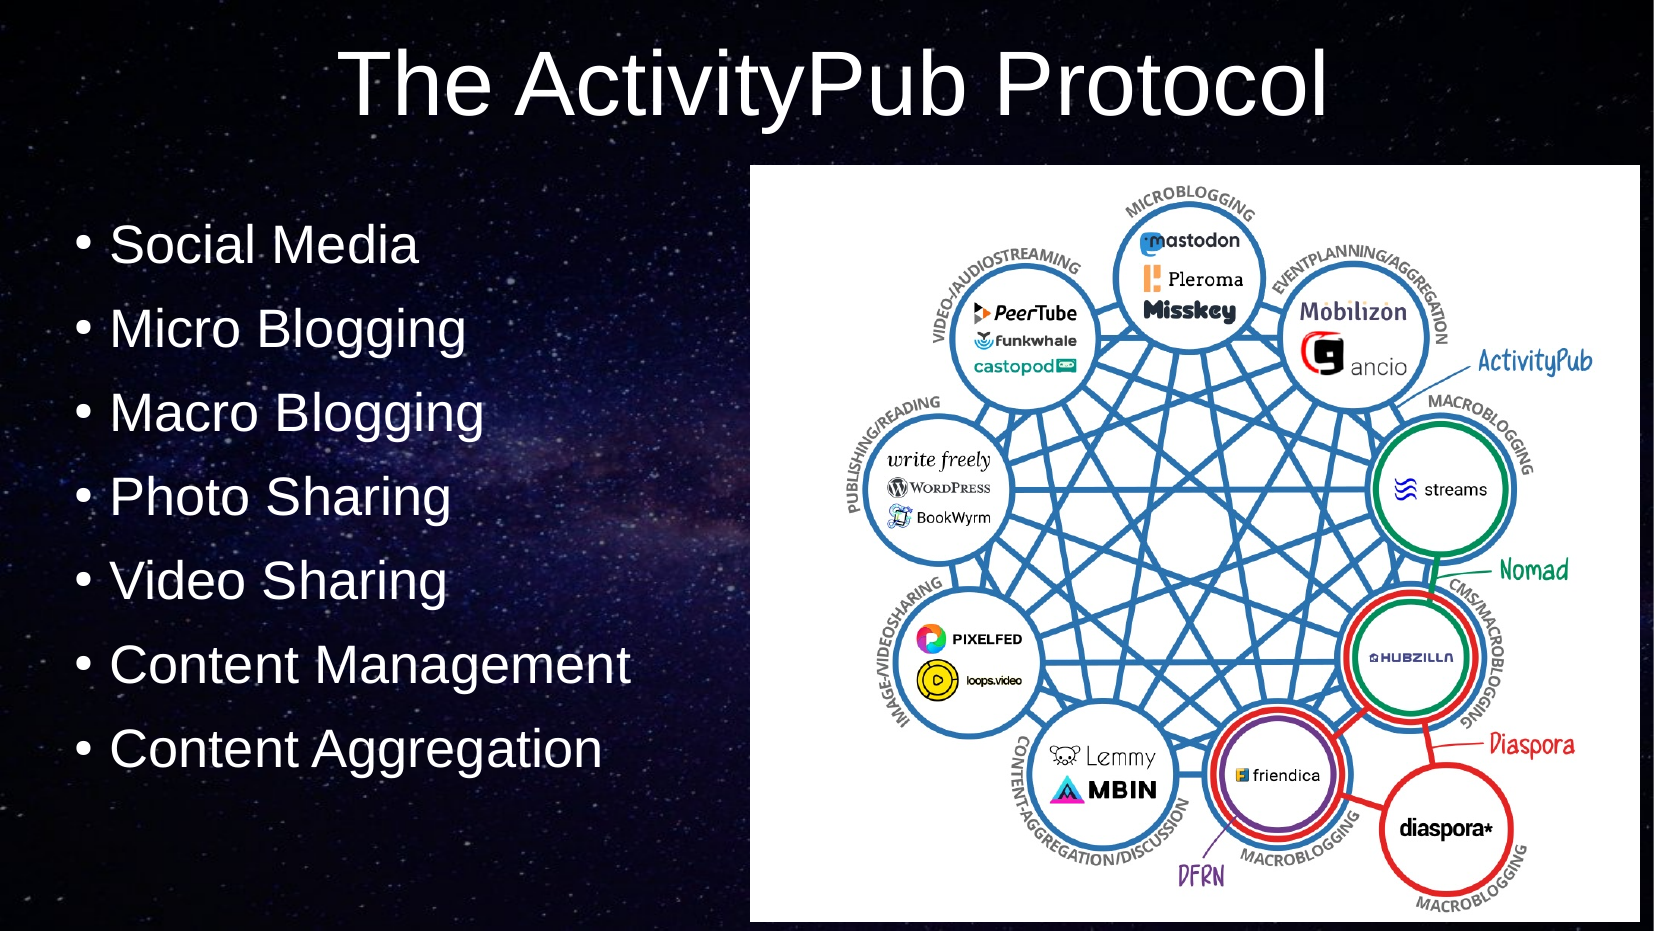

# The ActivityPub Protocol
Social Media
Micro Blogging
Macro Blogging
Photo Sharing
Video Sharing
Content Management
Content Aggregation